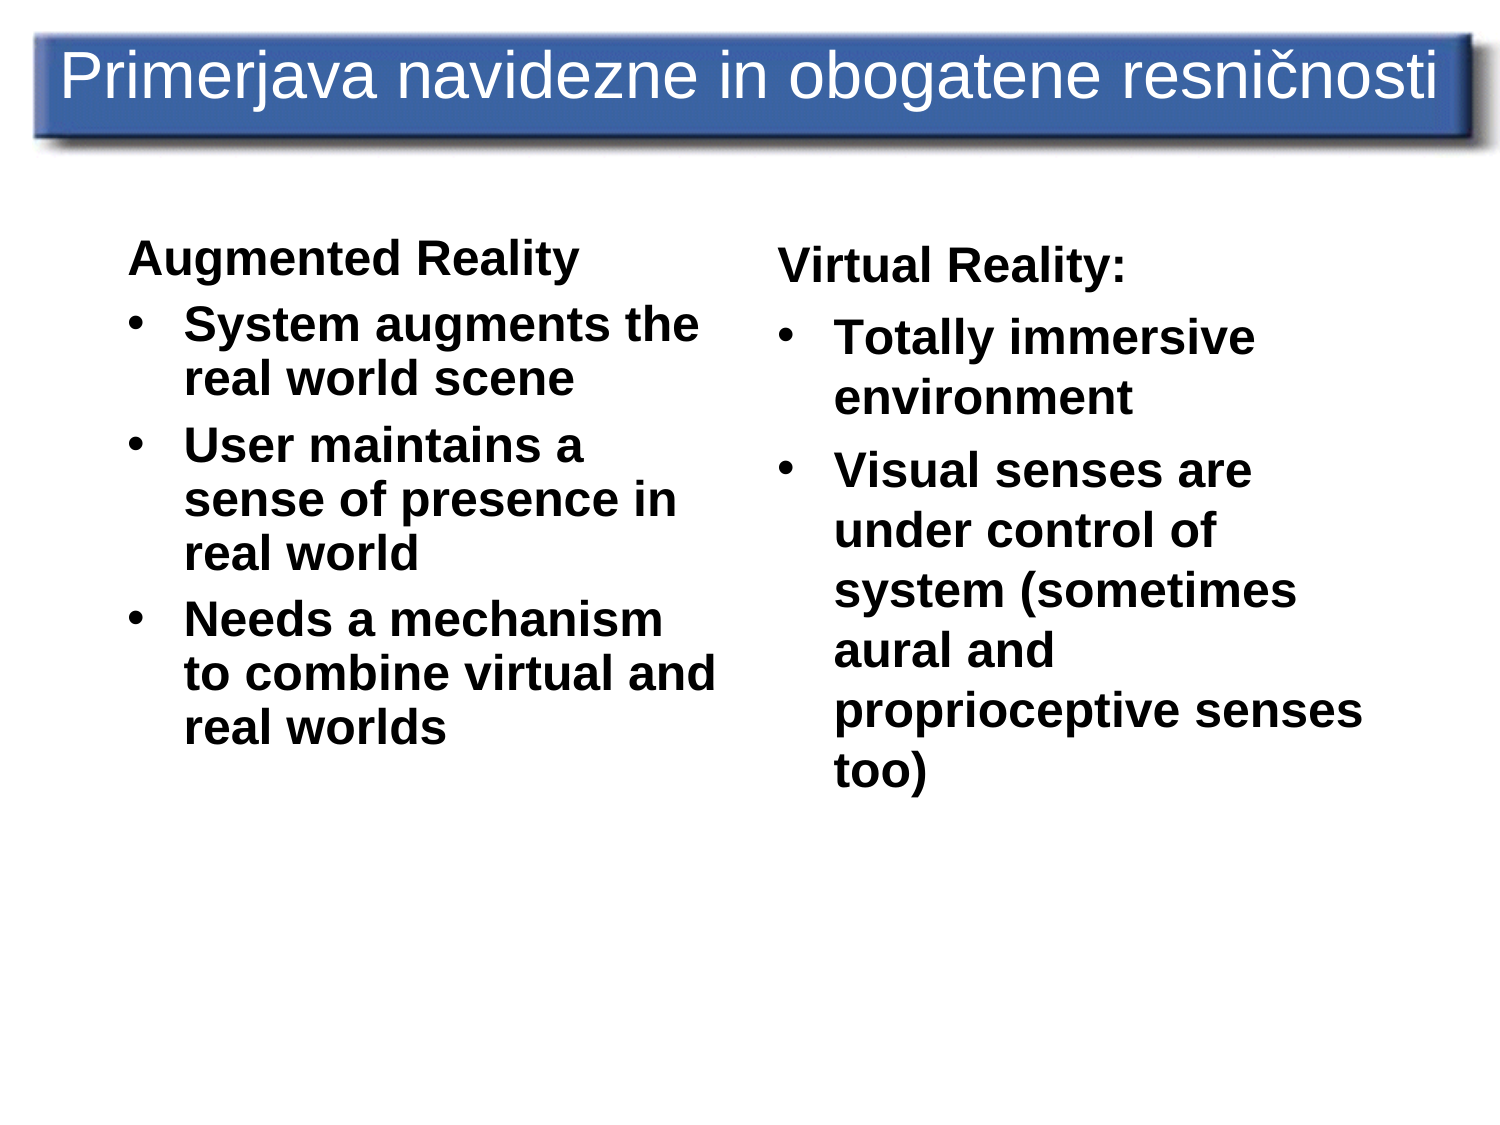

# Primerjava navidezne in obogatene resničnosti
Augmented Reality
System augments the real world scene
User maintains a sense of presence in real world
Needs a mechanism to combine virtual and real worlds
Virtual Reality:
Totally immersive environment
Visual senses are under control of system (sometimes aural and proprioceptive senses too)